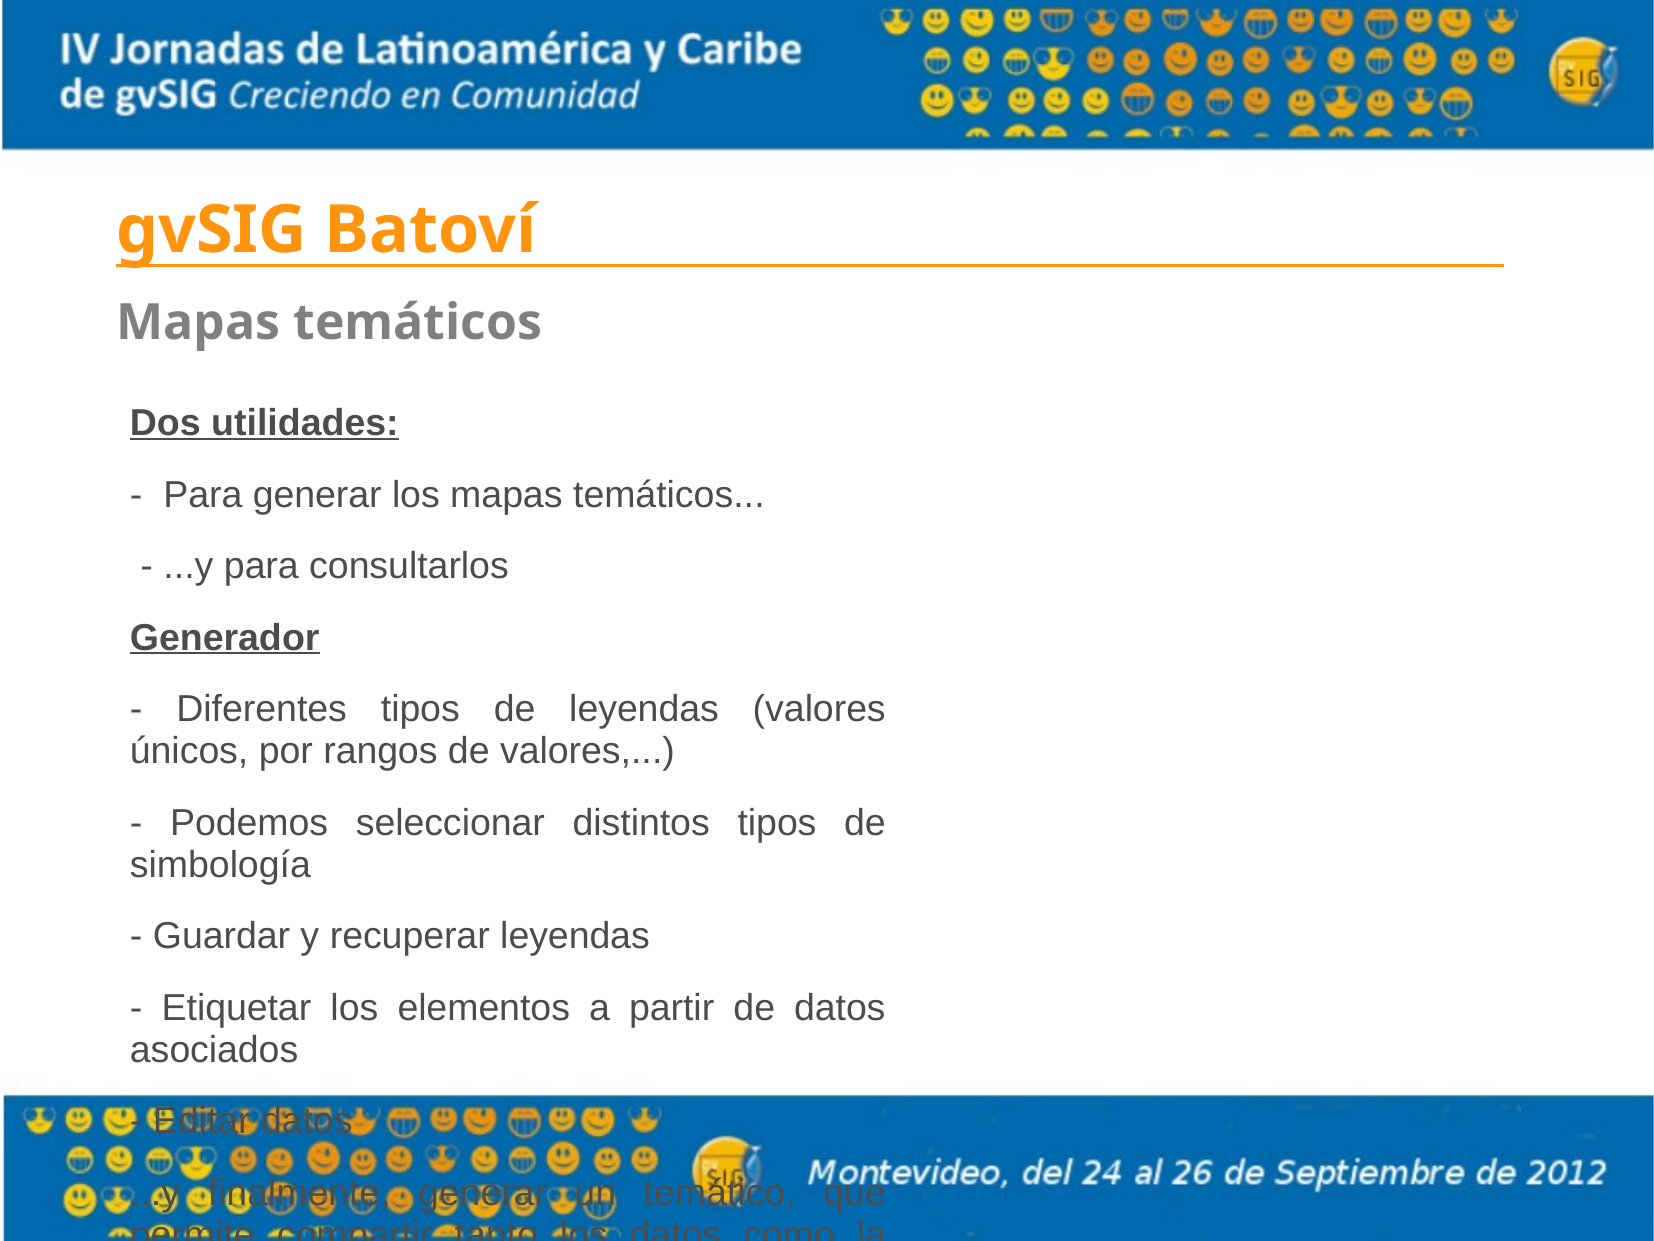

# gvSIG Batoví
Mapas temáticos
Dos utilidades:
- Para generar los mapas temáticos...
 - ...y para consultarlos
Generador
- Diferentes tipos de leyendas (valores únicos, por rangos de valores,...)
- Podemos seleccionar distintos tipos de simbología
- Guardar y recuperar leyendas
- Etiquetar los elementos a partir de datos asociados
- Editar datos
...y finalmente, generar un temático, que permite compartir tanto los datos como la representación que le hayamos dado